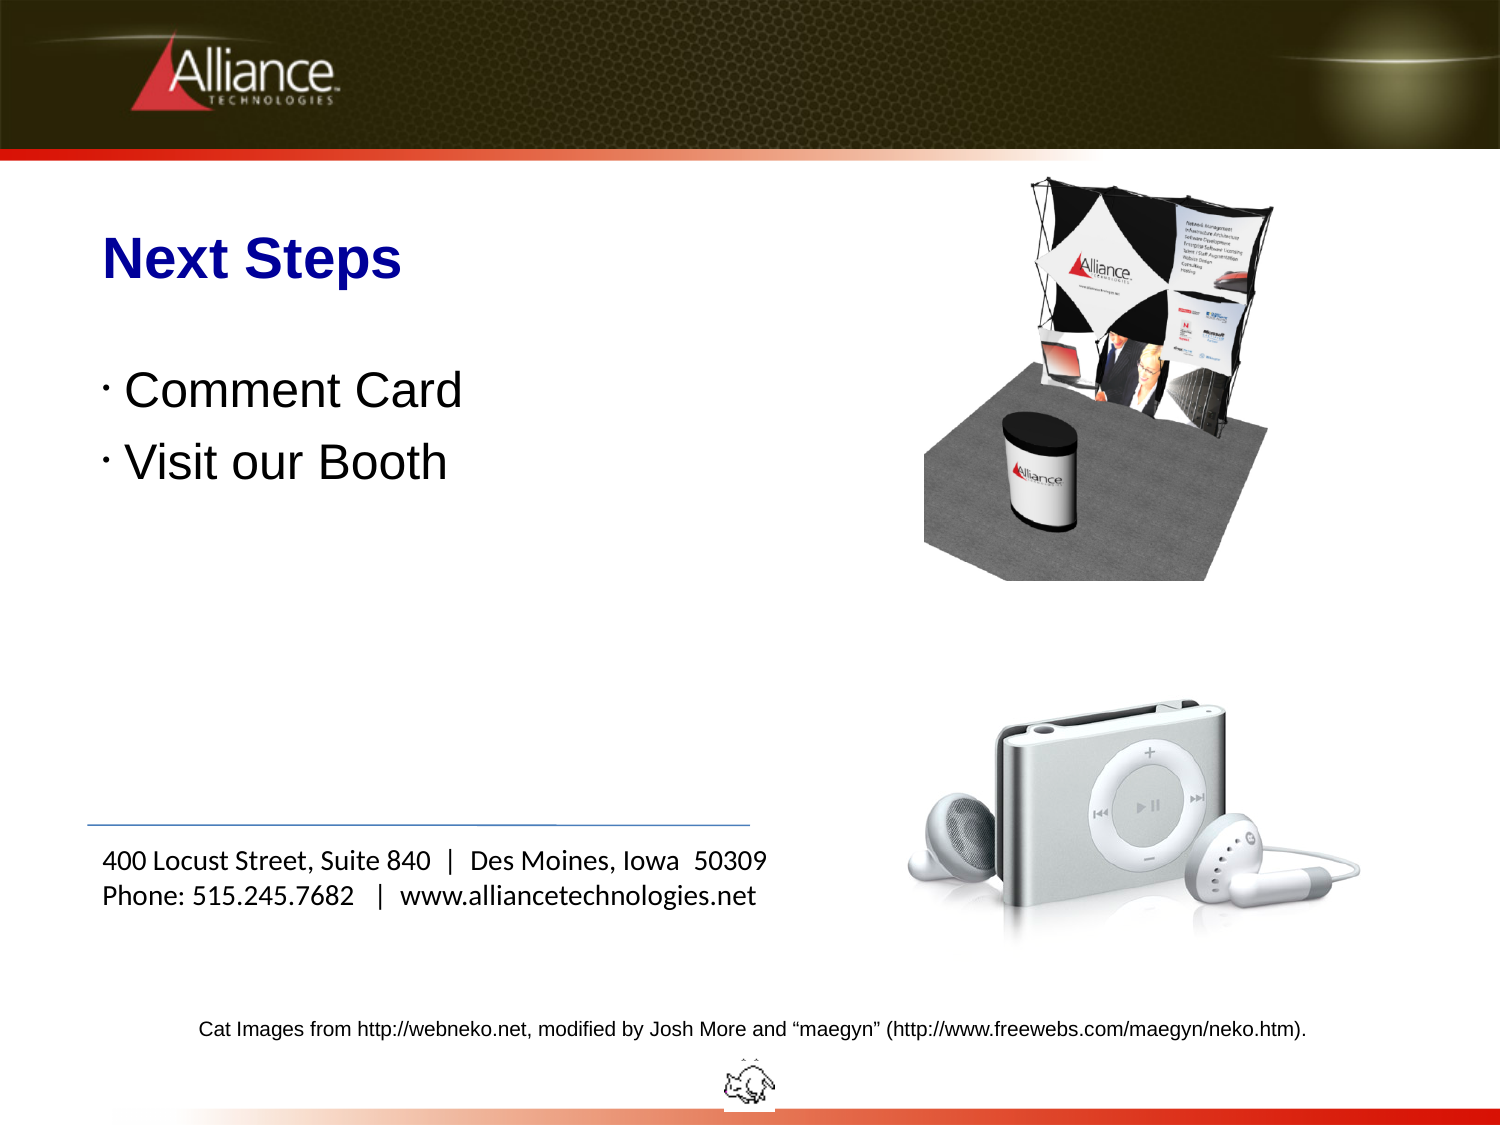

Next Steps
 Comment Card
 Visit our Booth
400 Locust Street, Suite 840 | Des Moines, Iowa  50309 Phone: 515.245.7682 | www.alliancetechnologies.net
Cat Images from http://webneko.net, modified by Josh More and “maegyn” (http://www.freewebs.com/maegyn/neko.htm).